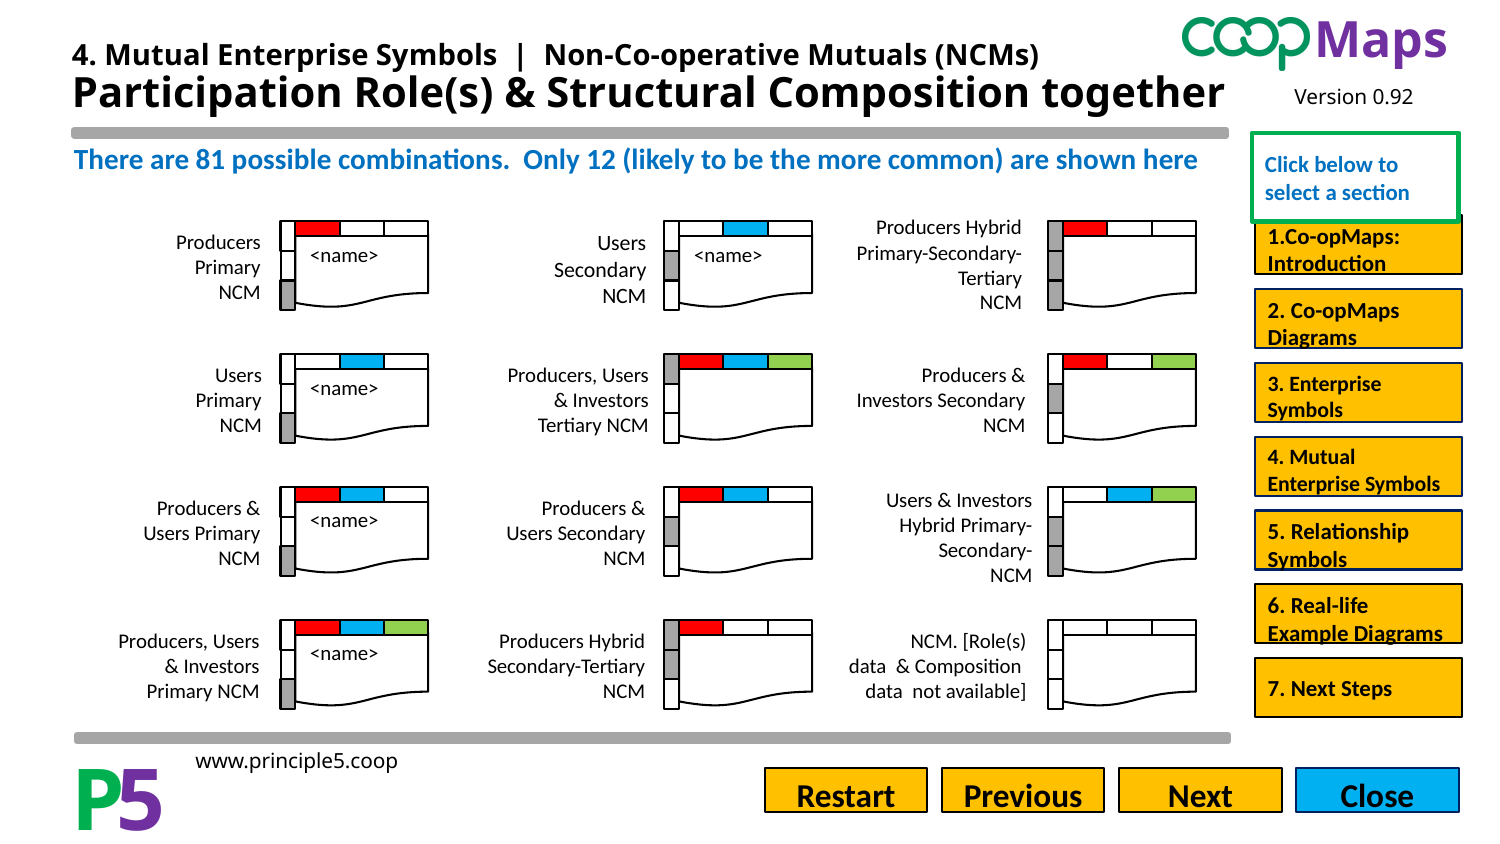

Maps
4. Mutual Enterprise Symbols | Non-Co-operative Mutuals (NCMs)
Participation Role(s) & Structural Composition together
Version 0.92
There are 81 possible combinations. Only 12 (likely to be the more common) are shown here
Click below to select a section
Producers Hybrid
Primary-Secondary-
Tertiary
NCM
1.Co-opMaps: Introduction
Producers
Primary
NCM
<name>
Users
Secondary
NCM
<name>
2. Co-opMaps Diagrams
Users
Primary
NCM
<name>
Producers, Users
& Investors
Tertiary NCM
Producers &
Investors Secondary
NCM
3. Enterprise Symbols
4. Mutual Enterprise Symbols
Users & Investors
Hybrid Primary-
Secondary-
NCM
Producers &
Users Primary
NCM
<name>
Producers &
Users Secondary
NCM
5. Relationship Symbols
6. Real-life Example Diagrams
Producers, Users
& Investors
Primary NCM
<name>
Producers Hybrid
Secondary-Tertiary
NCM
NCM. [Role(s)
data & Composition
data not available]
7. Next Steps
P
5
 www.principle5.coop
Restart
Previous
Next
Close